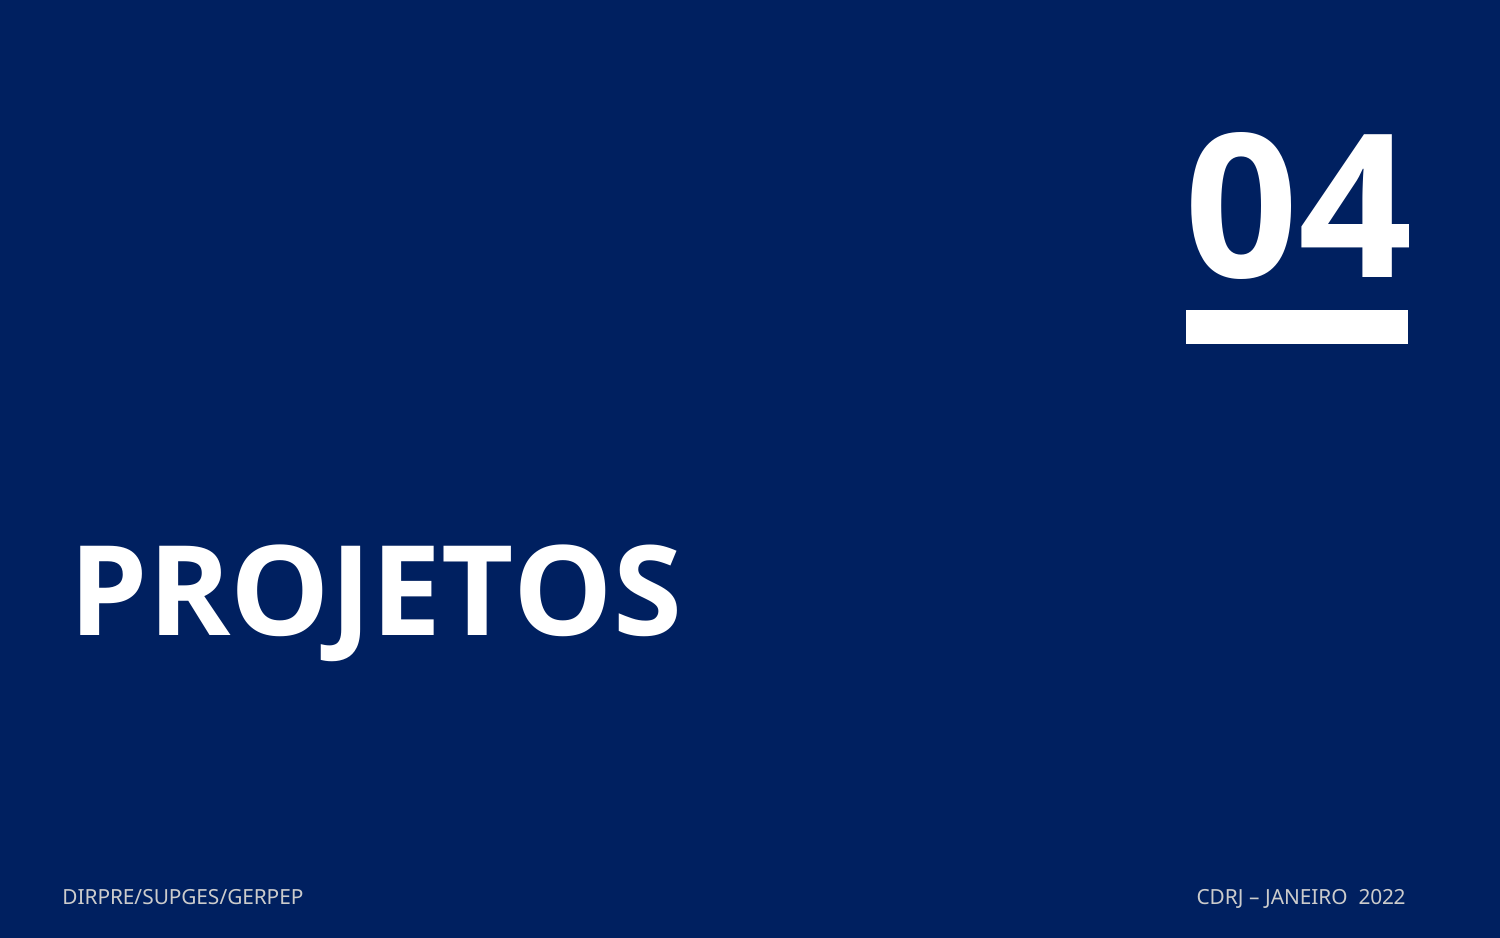

17
04
PROJETOS
DIRPRE/SUPGES/GERPEP
CDRJ – JANEIRO 2022